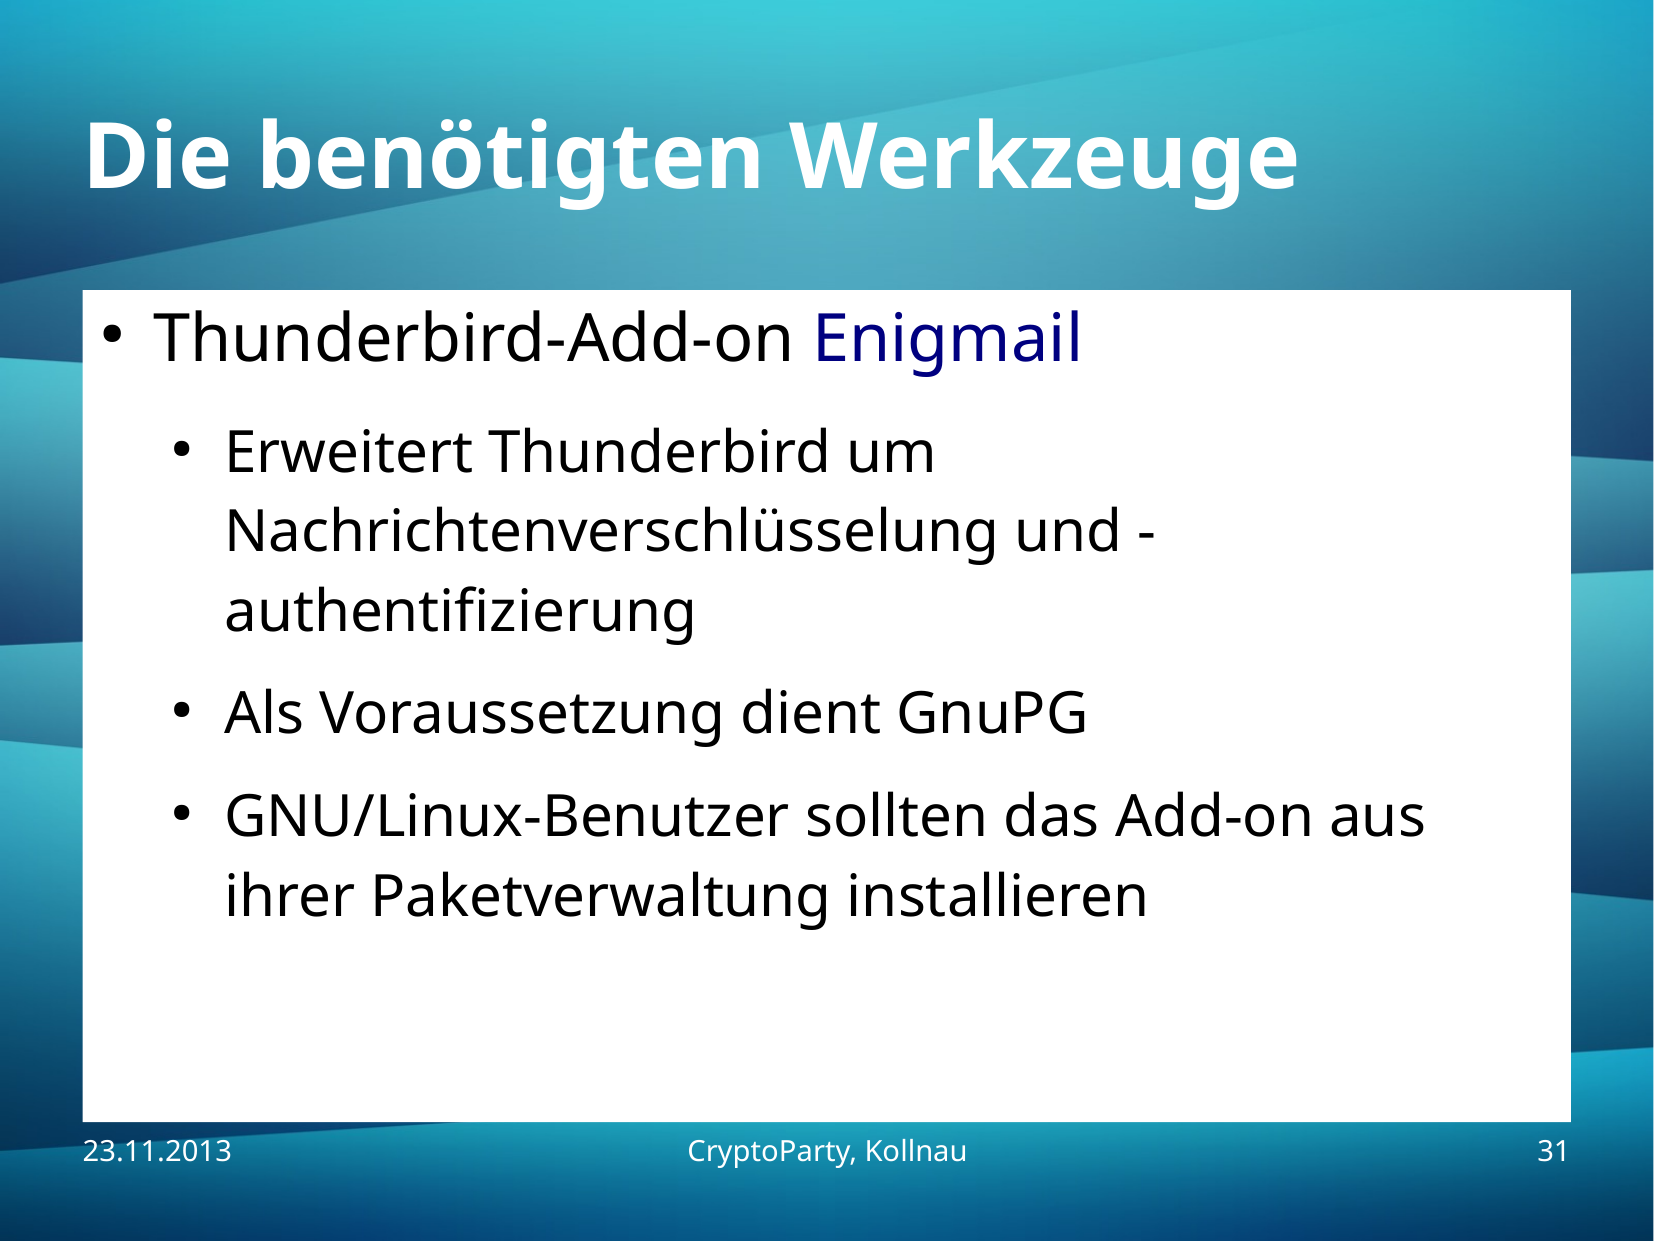

# Die benötigten Werkzeuge
Thunderbird-Add-on Enigmail
Erweitert Thunderbird um Nachrichtenverschlüsselung und -authentifizierung
Als Voraussetzung dient GnuPG
GNU/Linux-Benutzer sollten das Add-on aus ihrer Paketverwaltung installieren
23.11.2013
CryptoParty, Kollnau
31